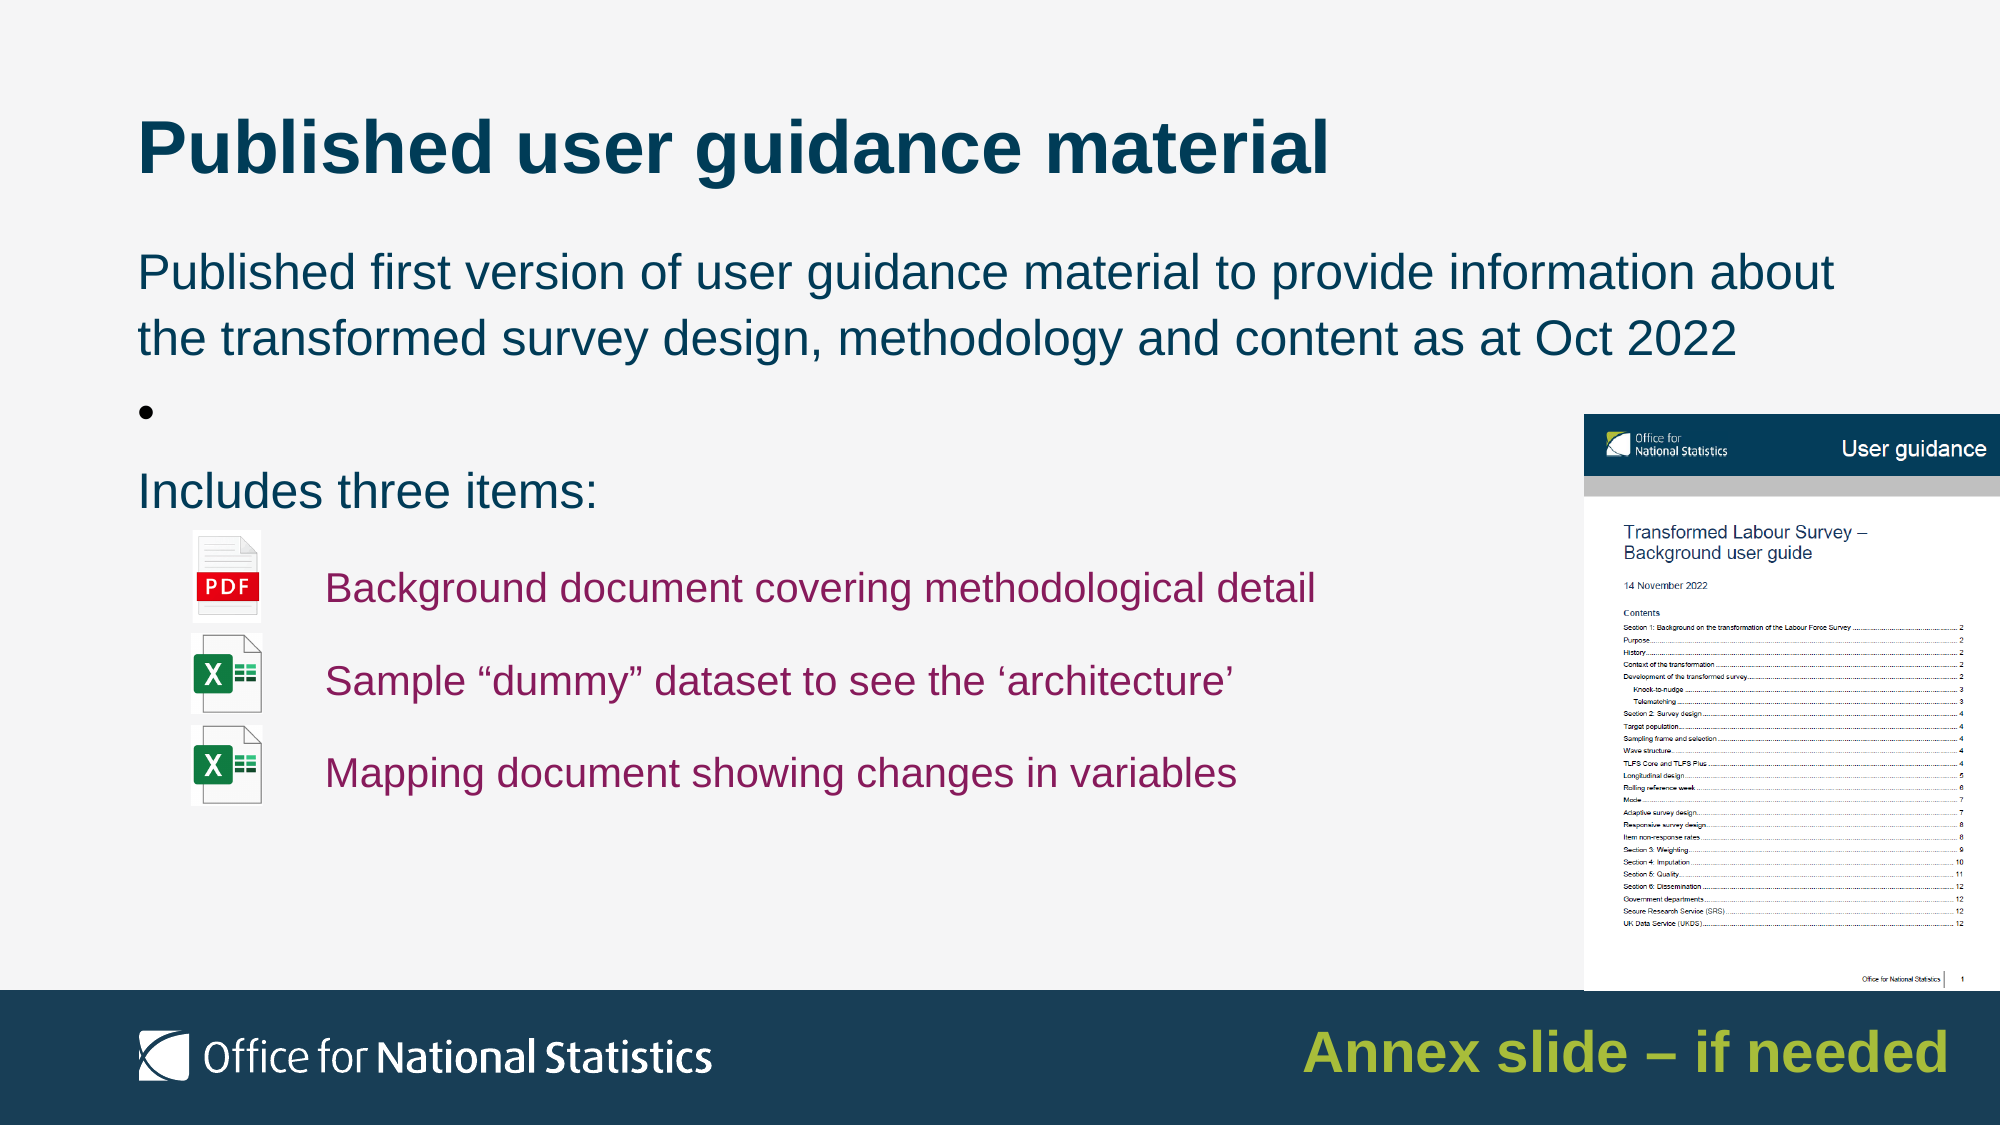

# Published user guidance material
Published first version of user guidance material to provide information about the transformed survey design, methodology and content as at Oct 2022
Includes three items:
	Background document covering methodological detail
	Sample “dummy” dataset to see the ‘architecture’
	Mapping document showing changes in variables
Annex slide – if needed